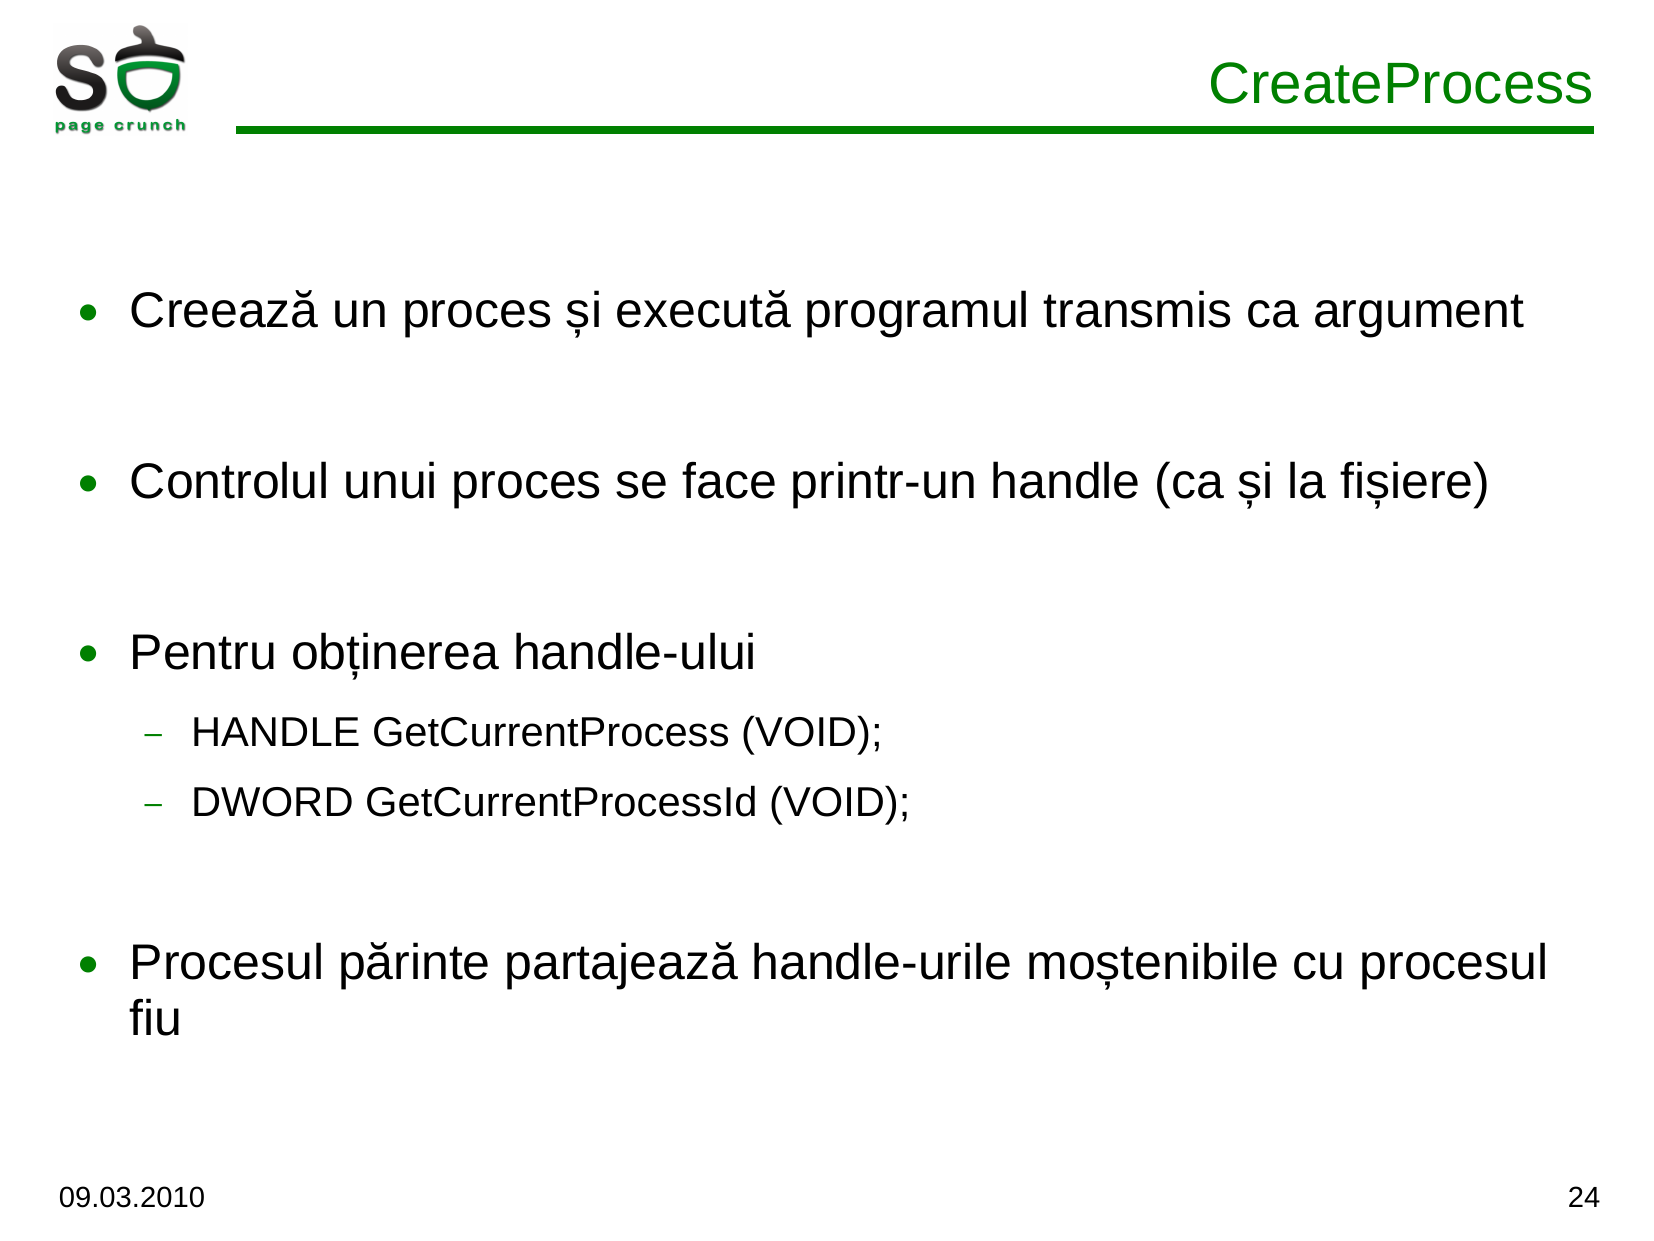

# CreateProcess
Creează un proces și execută programul transmis ca argument
Controlul unui proces se face printr-un handle (ca și la fișiere)
Pentru obținerea handle-ului
HANDLE GetCurrentProcess (VOID);
DWORD GetCurrentProcessId (VOID);
Procesul părinte partajează handle-urile moștenibile cu procesul fiu
09.03.2010
24